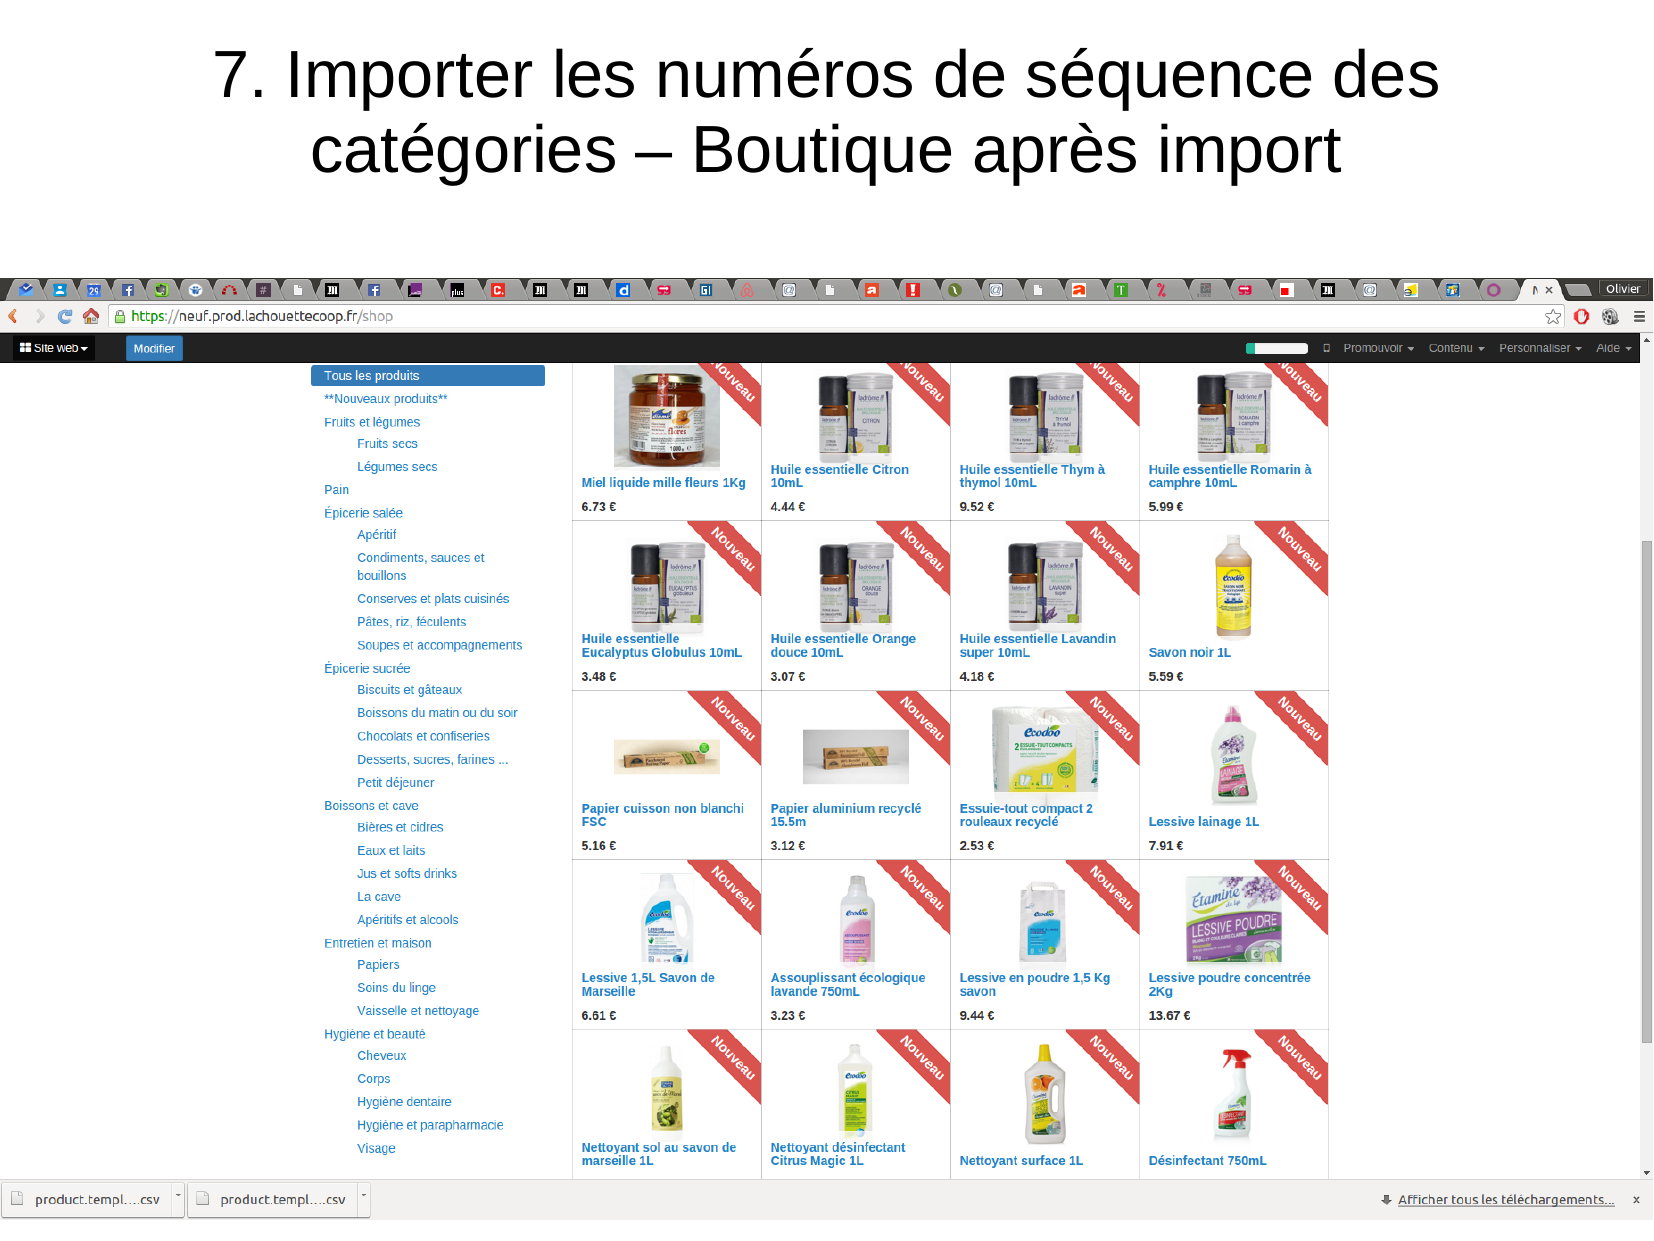

# 7. Importer les numéros de séquence des catégories – Boutique après import